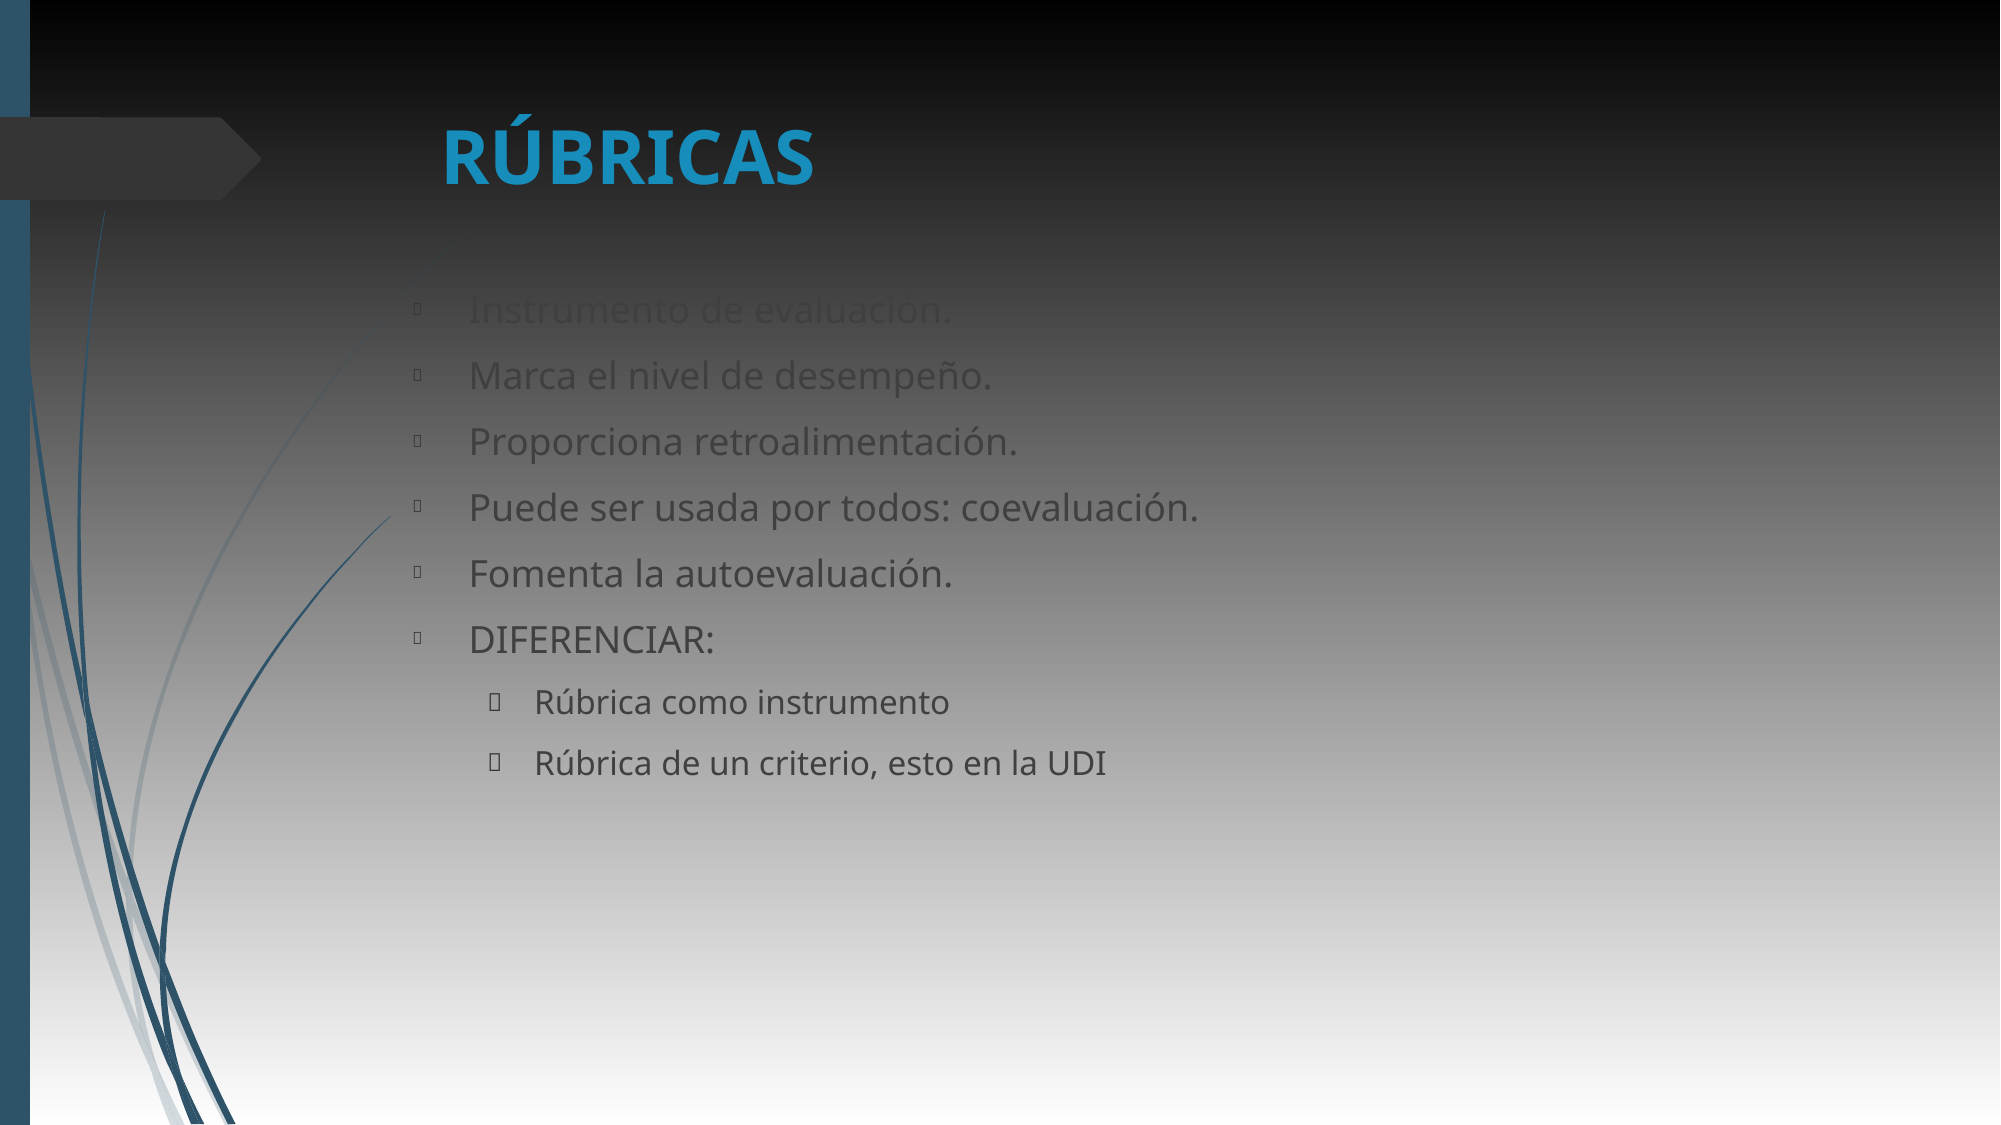

# RÚBRICAS
Instrumento de evaluación.
Marca el nivel de desempeño.
Proporciona retroalimentación.
Puede ser usada por todos: coevaluación.
Fomenta la autoevaluación.
DIFERENCIAR:
Rúbrica como instrumento
Rúbrica de un criterio, esto en la UDI